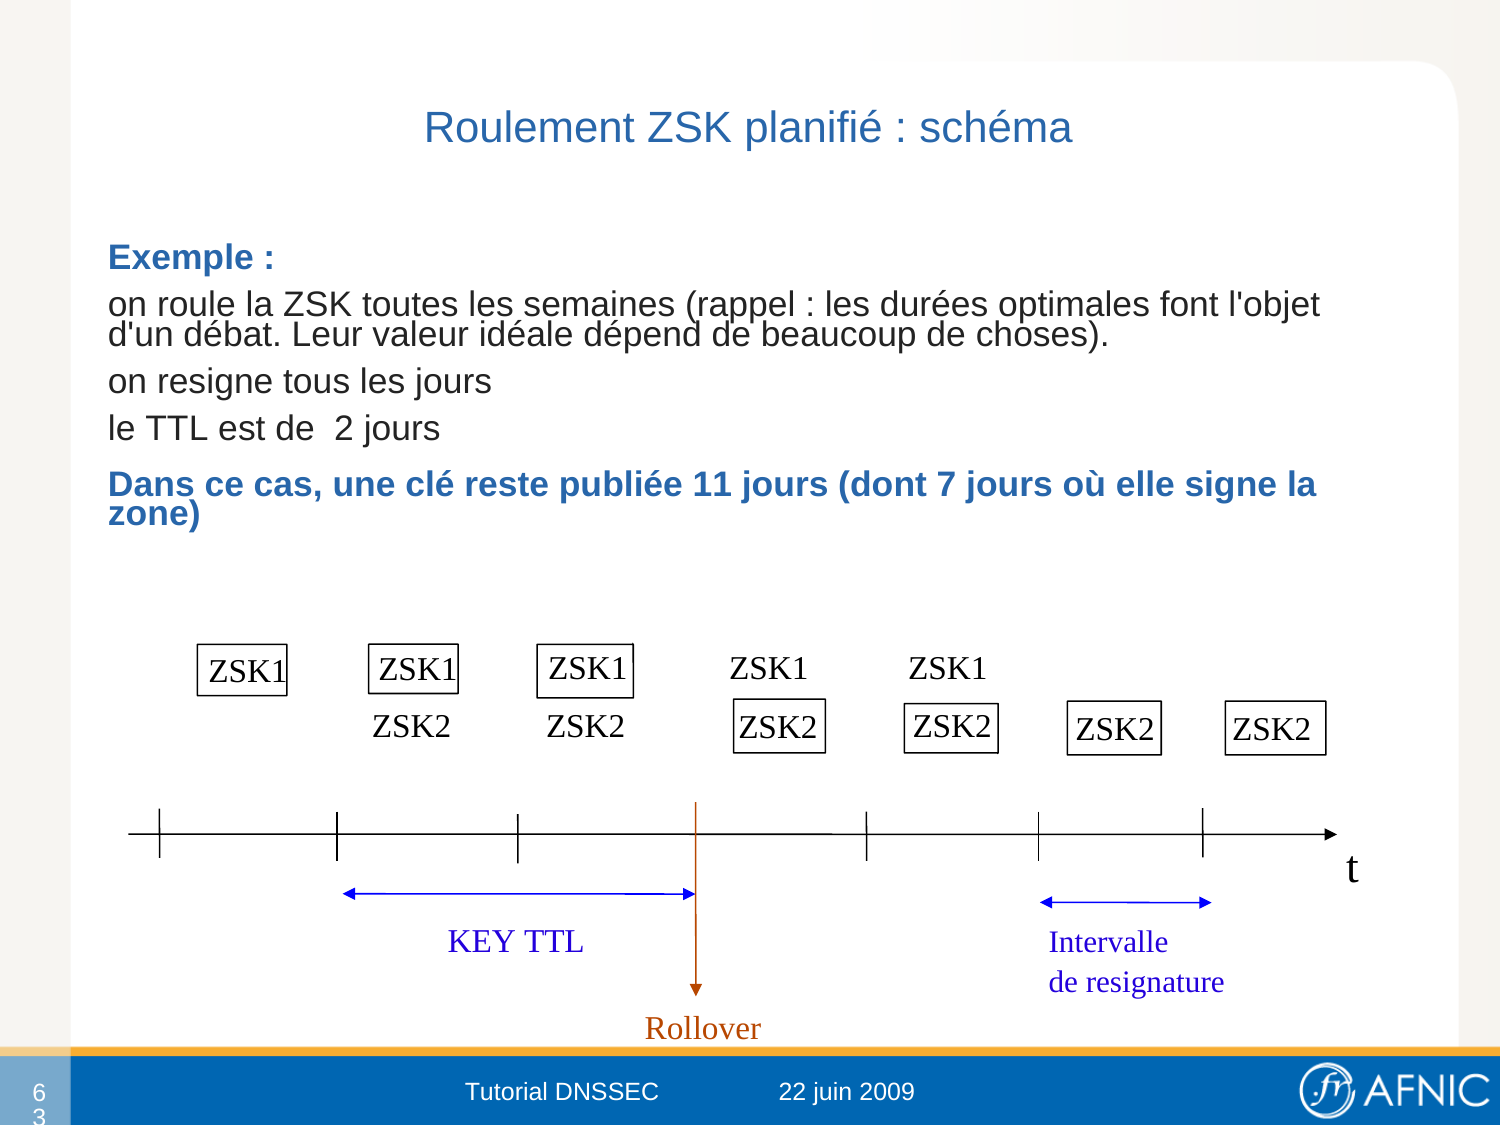

# Roulement ZSK planifié : schéma
Exemple :
on roule la ZSK toutes les semaines (rappel : les durées optimales font l'objet d'un débat. Leur valeur idéale dépend de beaucoup de choses).
on resigne tous les jours
le TTL est de 2 jours
Dans ce cas, une clé reste publiée 11 jours (dont 7 jours où elle signe la zone)
ZSK1
ZSK1
ZSK1
ZSK1
ZSK1
ZSK2
ZSK2
ZSK2
ZSK2
ZSK2
ZSK2
t
KEY TTL
Intervalle
de resignature
Rollover